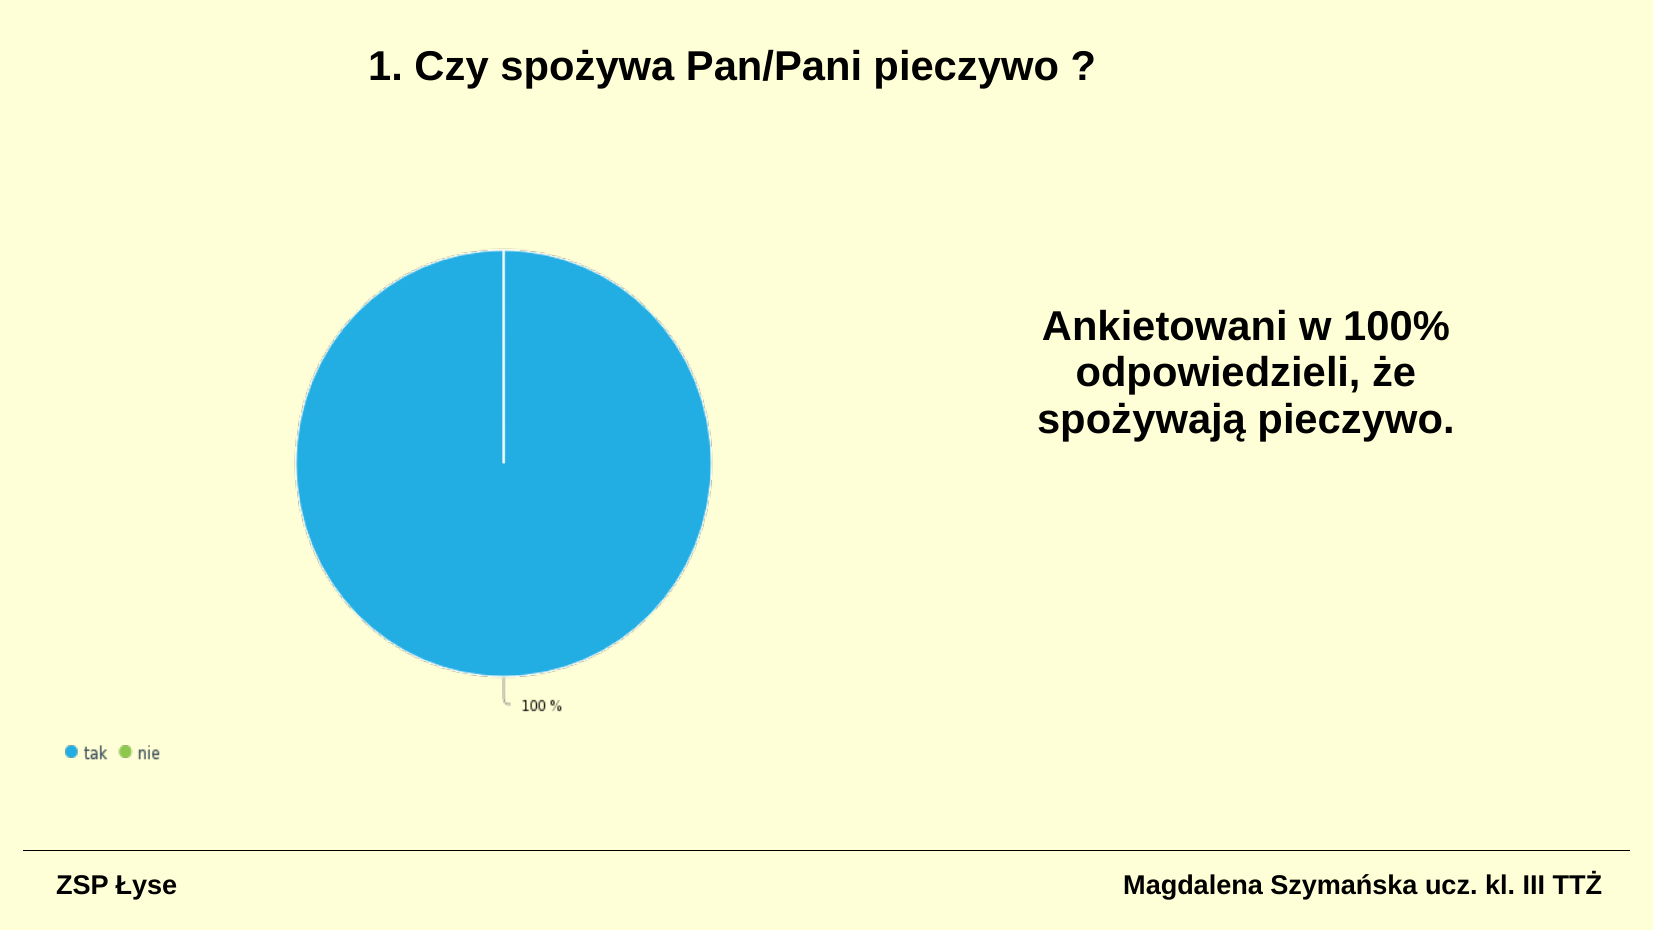

1. Czy spożywa Pan/Pani pieczywo ?
Ankietowani w 100% odpowiedzieli, że spożywają pieczywo.
ZSP Łyse Magdalena Szymańska ucz. kl. III TTŻ